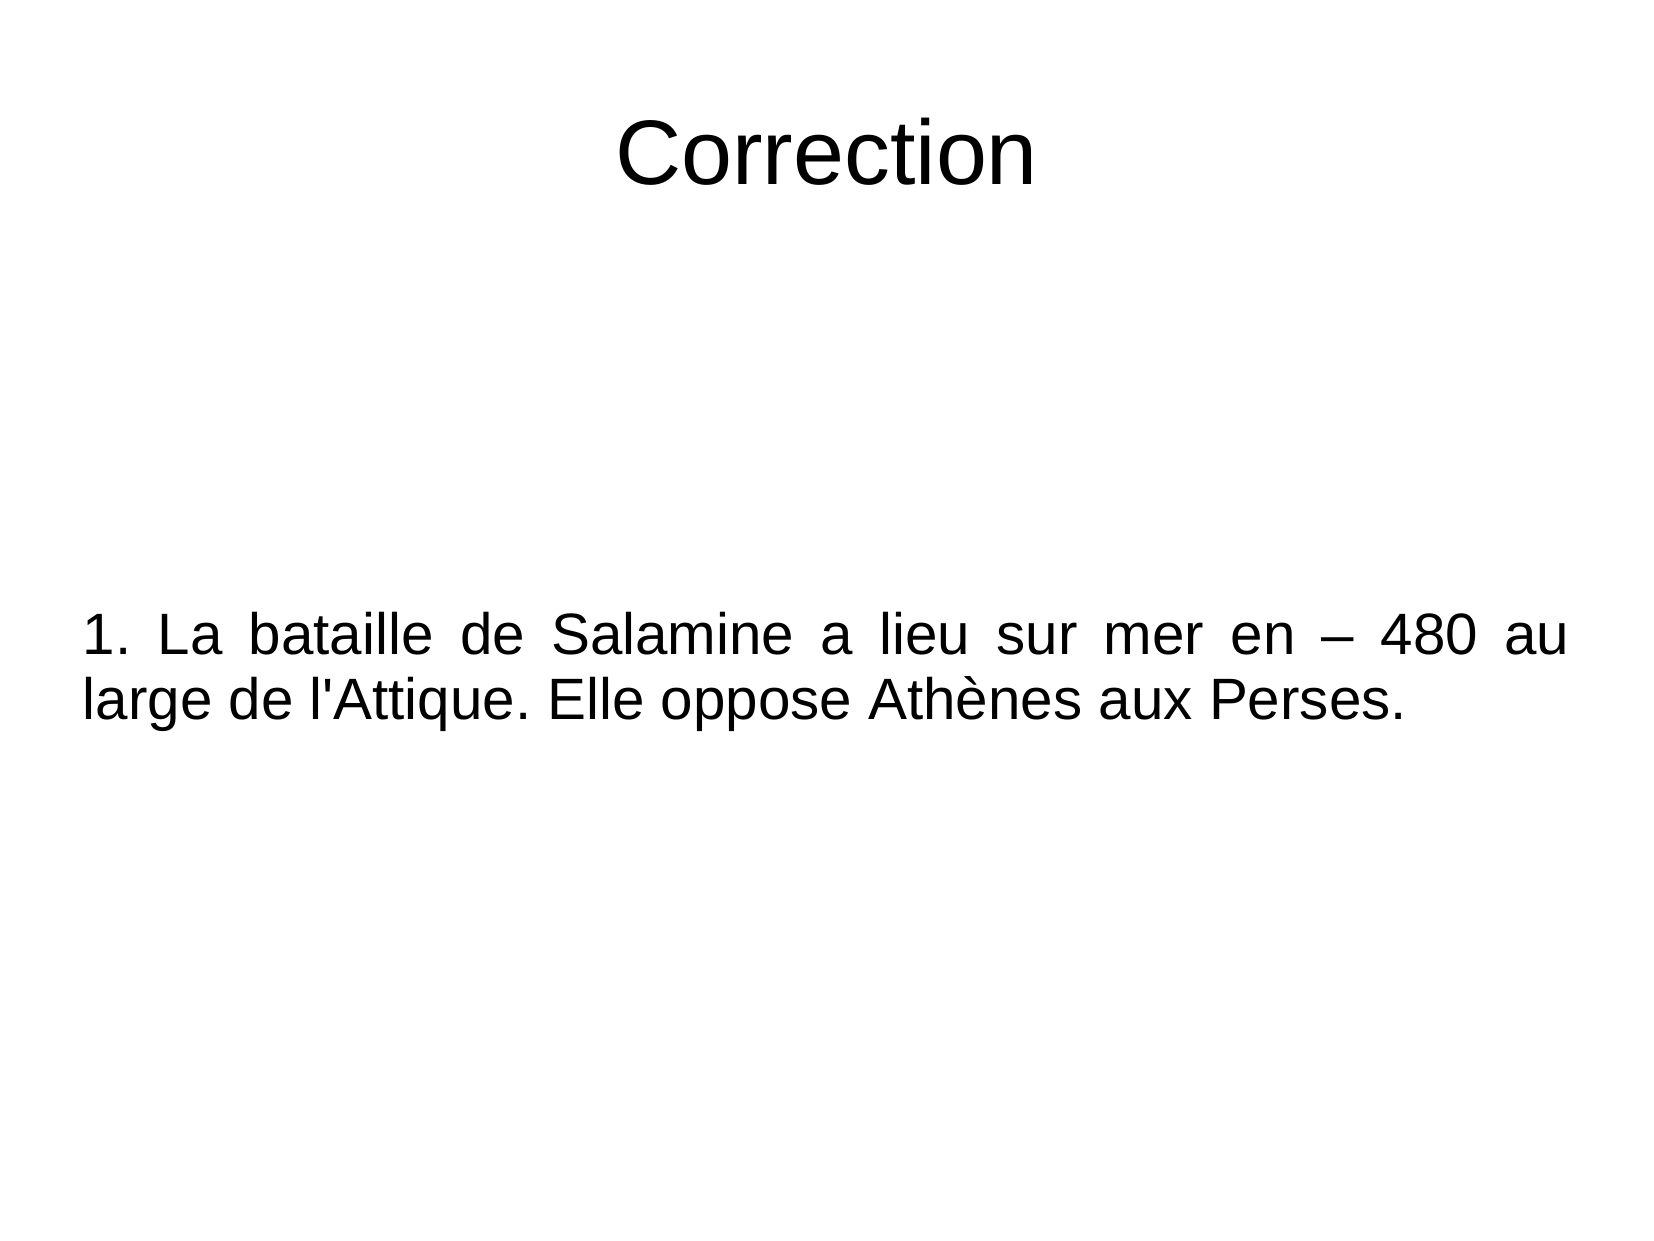

# Correction
1. La bataille de Salamine a lieu sur mer en – 480 au large de l'Attique. Elle oppose Athènes aux Perses.